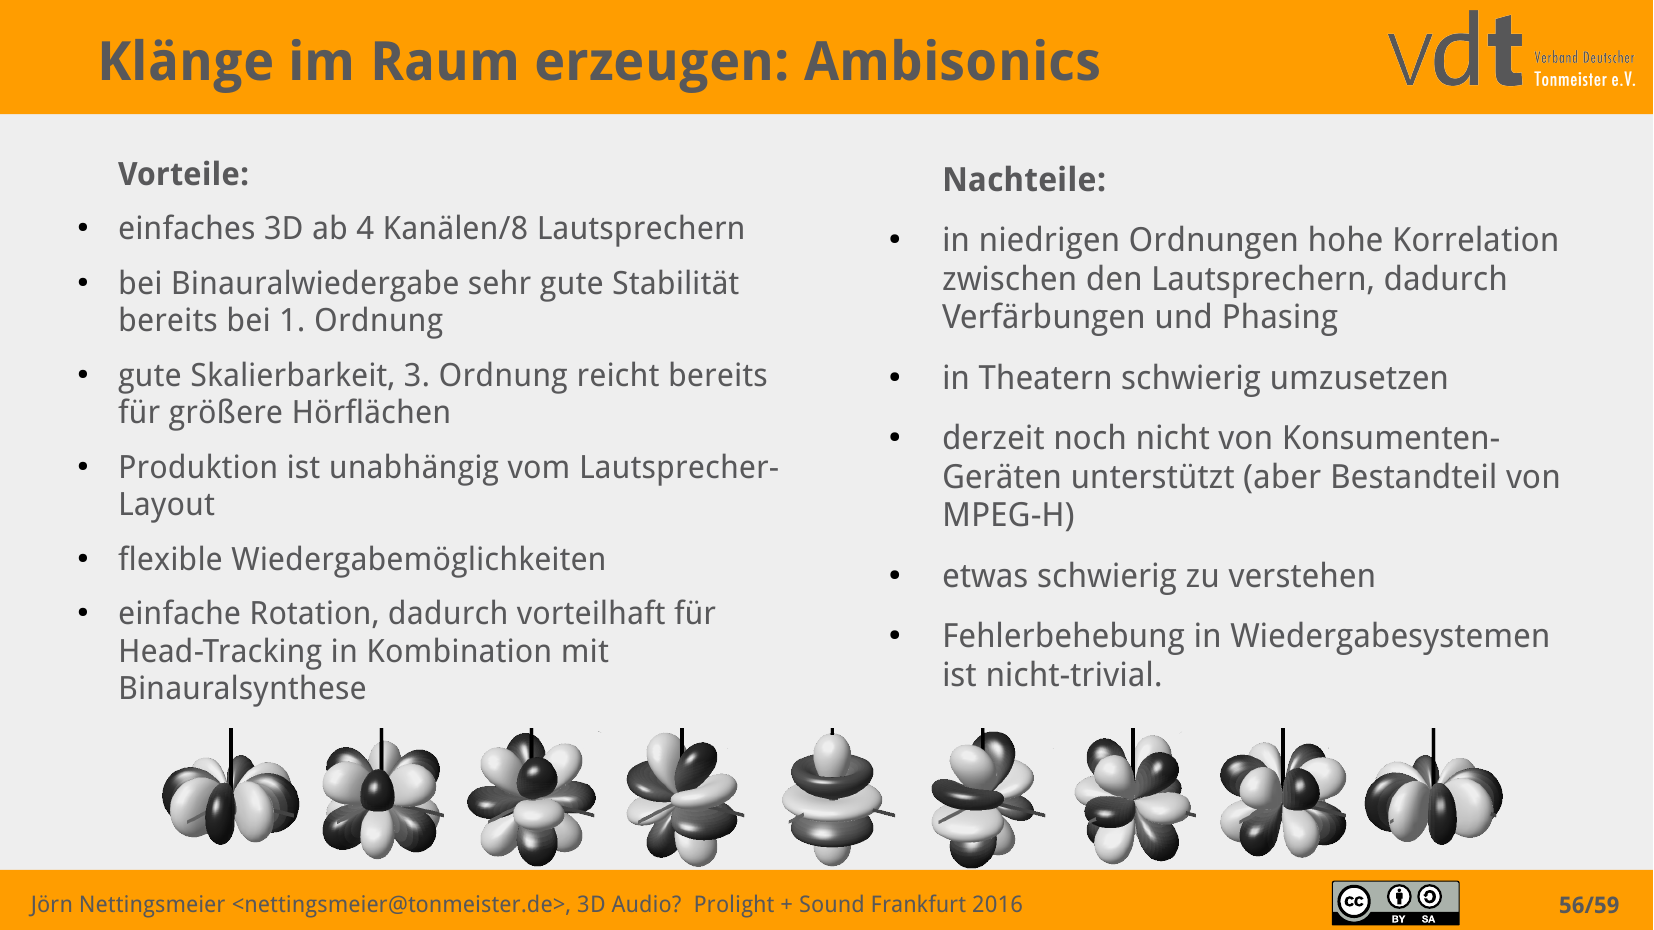

# Klänge im Raum erzeugen: Ambisonics
Vorteile:
einfaches 3D ab 4 Kanälen/8 Lautsprechern
bei Binauralwiedergabe sehr gute Stabilität bereits bei 1. Ordnung
gute Skalierbarkeit, 3. Ordnung reicht bereits für größere Hörflächen
Produktion ist unabhängig vom Lautsprecher-Layout
flexible Wiedergabemöglichkeiten
einfache Rotation, dadurch vorteilhaft für Head-Tracking in Kombination mit Binauralsynthese
Nachteile:
in niedrigen Ordnungen hohe Korrelation zwischen den Lautsprechern, dadurch Verfärbungen und Phasing
in Theatern schwierig umzusetzen
derzeit noch nicht von Konsumenten-Geräten unterstützt (aber Bestandteil von MPEG-H)
etwas schwierig zu verstehen
Fehlerbehebung in Wiedergabesystemen ist nicht-trivial.